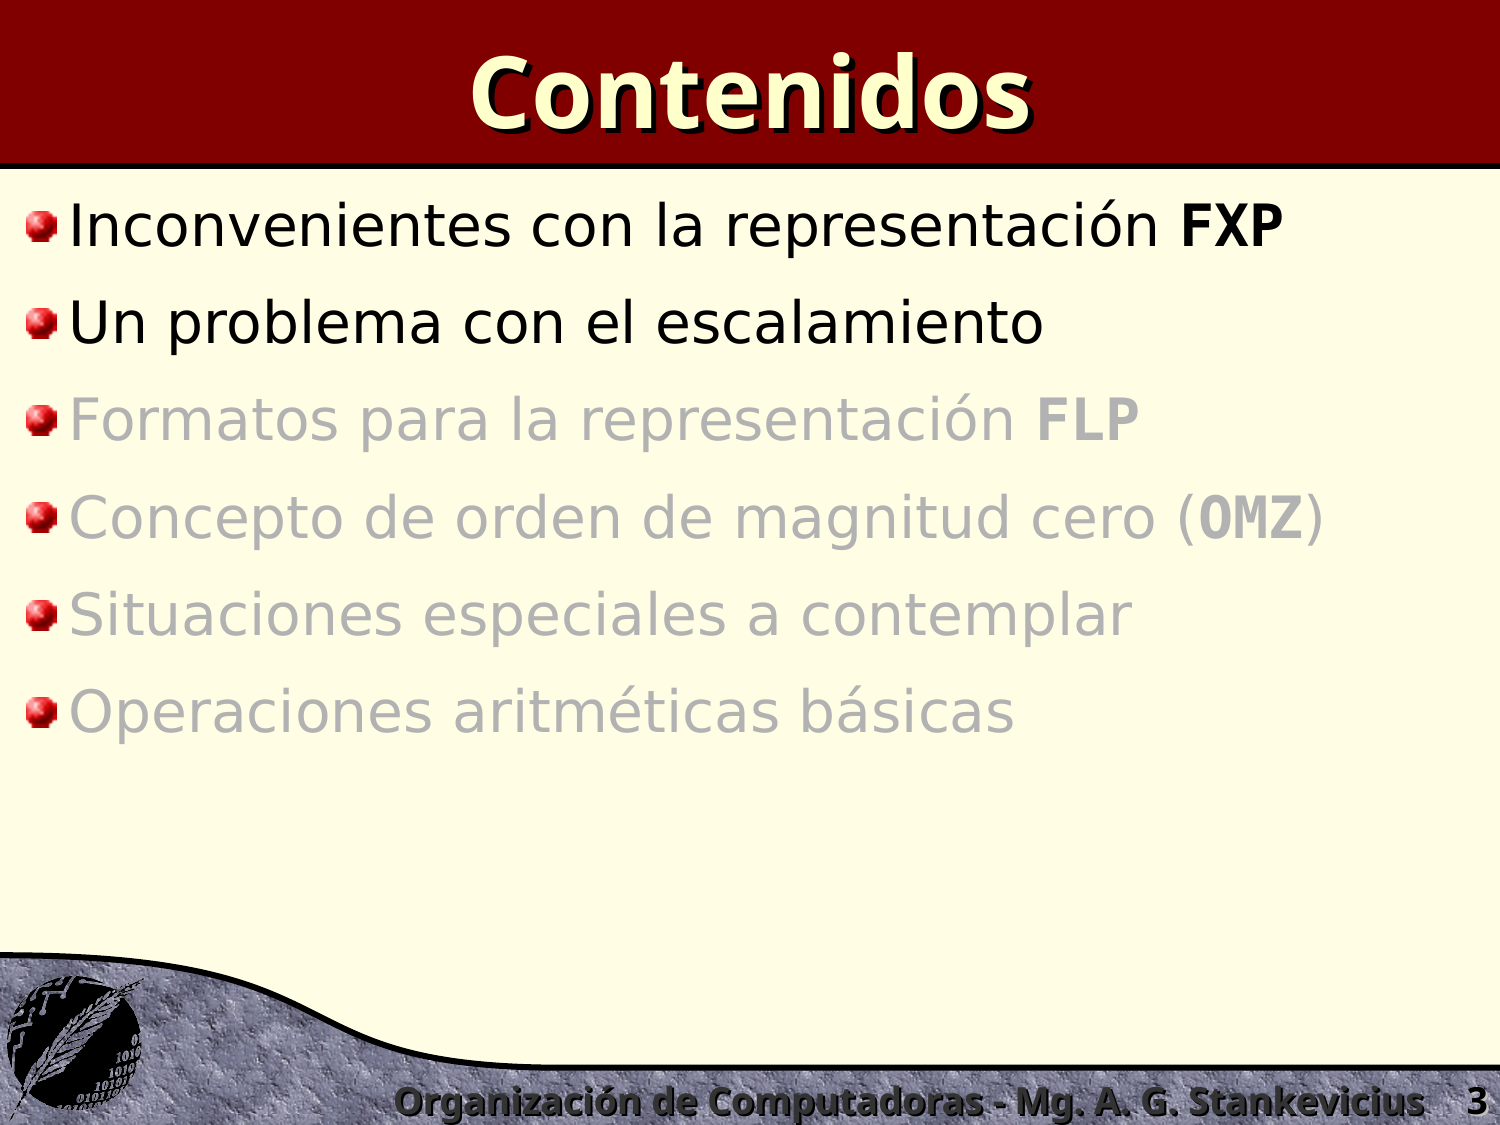

# Contenidos
Inconvenientes con la representación FXP
Un problema con el escalamiento
Formatos para la representación FLP
Concepto de orden de magnitud cero (OMZ)
Situaciones especiales a contemplar
Operaciones aritméticas básicas
3